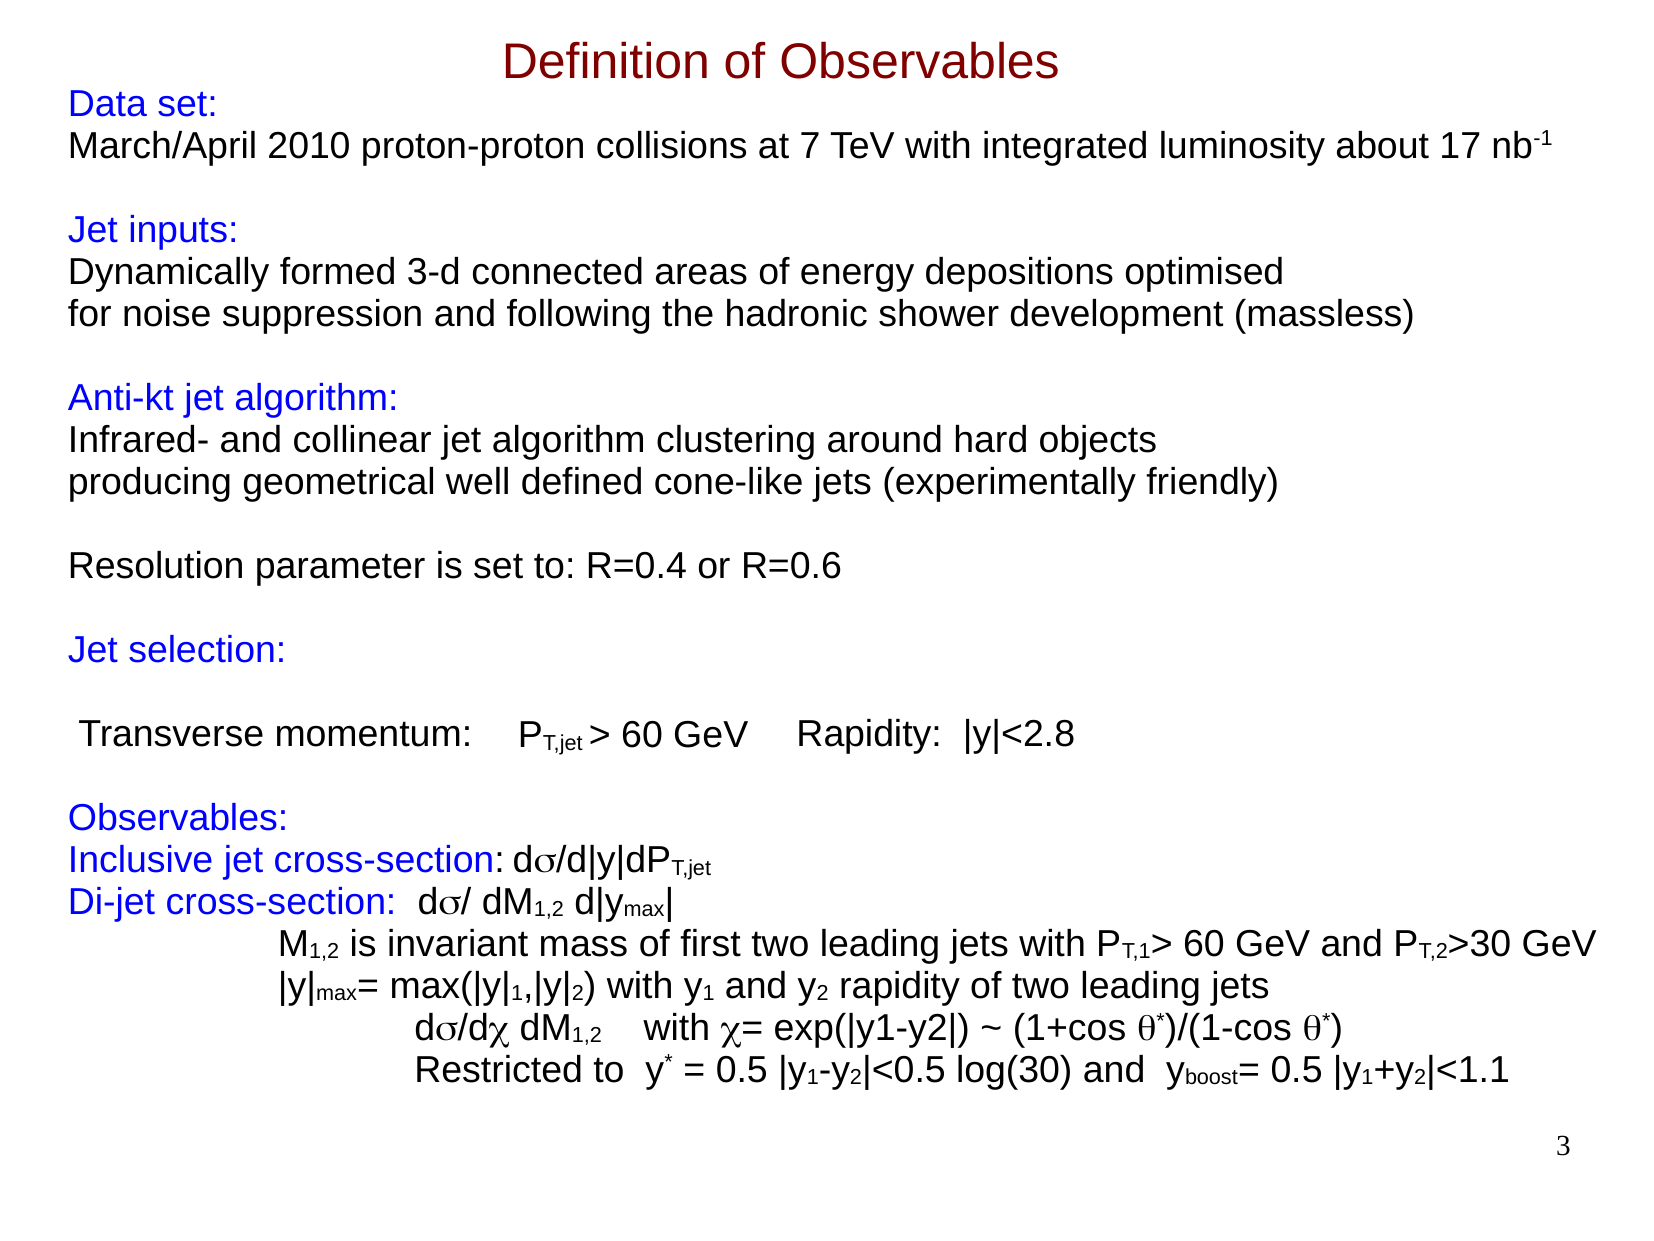

Definition of Observables
Data set:
March/April 2010 proton-proton collisions at 7 TeV with integrated luminosity about 17 nb-1
Jet inputs:
Dynamically formed 3-d connected areas of energy depositions optimised
for noise suppression and following the hadronic shower development (massless)
Anti-kt jet algorithm:
Infrared- and collinear jet algorithm clustering around hard objects
producing geometrical well defined cone-like jets (experimentally friendly)
Resolution parameter is set to: R=0.4 or R=0.6
Jet selection:
 Transverse momentum: Rapidity: |y|<2.8
Observables:
Inclusive jet cross-section:
Di-jet cross-section: ds/ dM1,2 d|ymax|
 M1,2 is invariant mass of first two leading jets with PT,1> 60 GeV and PT,2>30 GeV
 |y|max= max(|y|1,|y|2) with y1 and y2 rapidity of two leading jets
 ds/dc dM1,2 with c= exp(|y1-y2|) ~ (1+cos q*)/(1-cos q*)
 Restricted to y* = 0.5 |y1-y2|<0.5 log(30) and yboost= 0.5 |y1+y2|<1.1
PT,jet > 60 GeV
 ds/d|y|dPT,jet
3